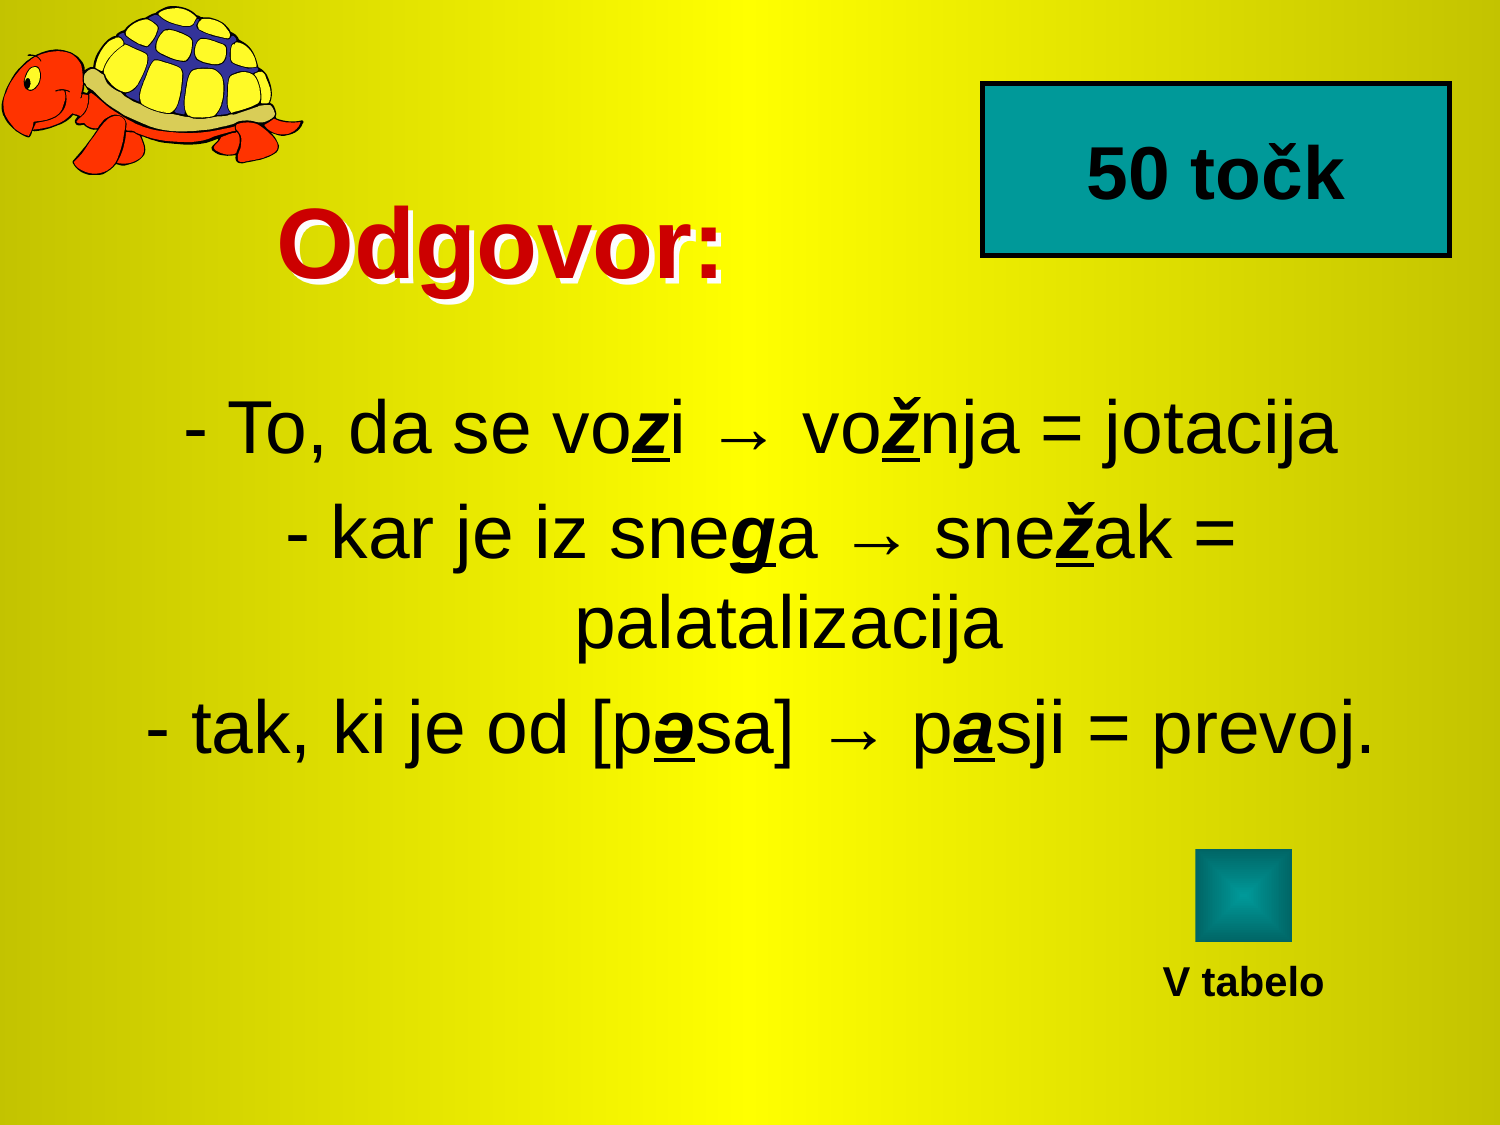

50 točk
# Odgovor:
- To, da se vozi → vožnja = jotacija
- kar je iz snega → snežak = palatalizacija
- tak, ki je od [pəsa] → pasji = prevoj.
V tabelo